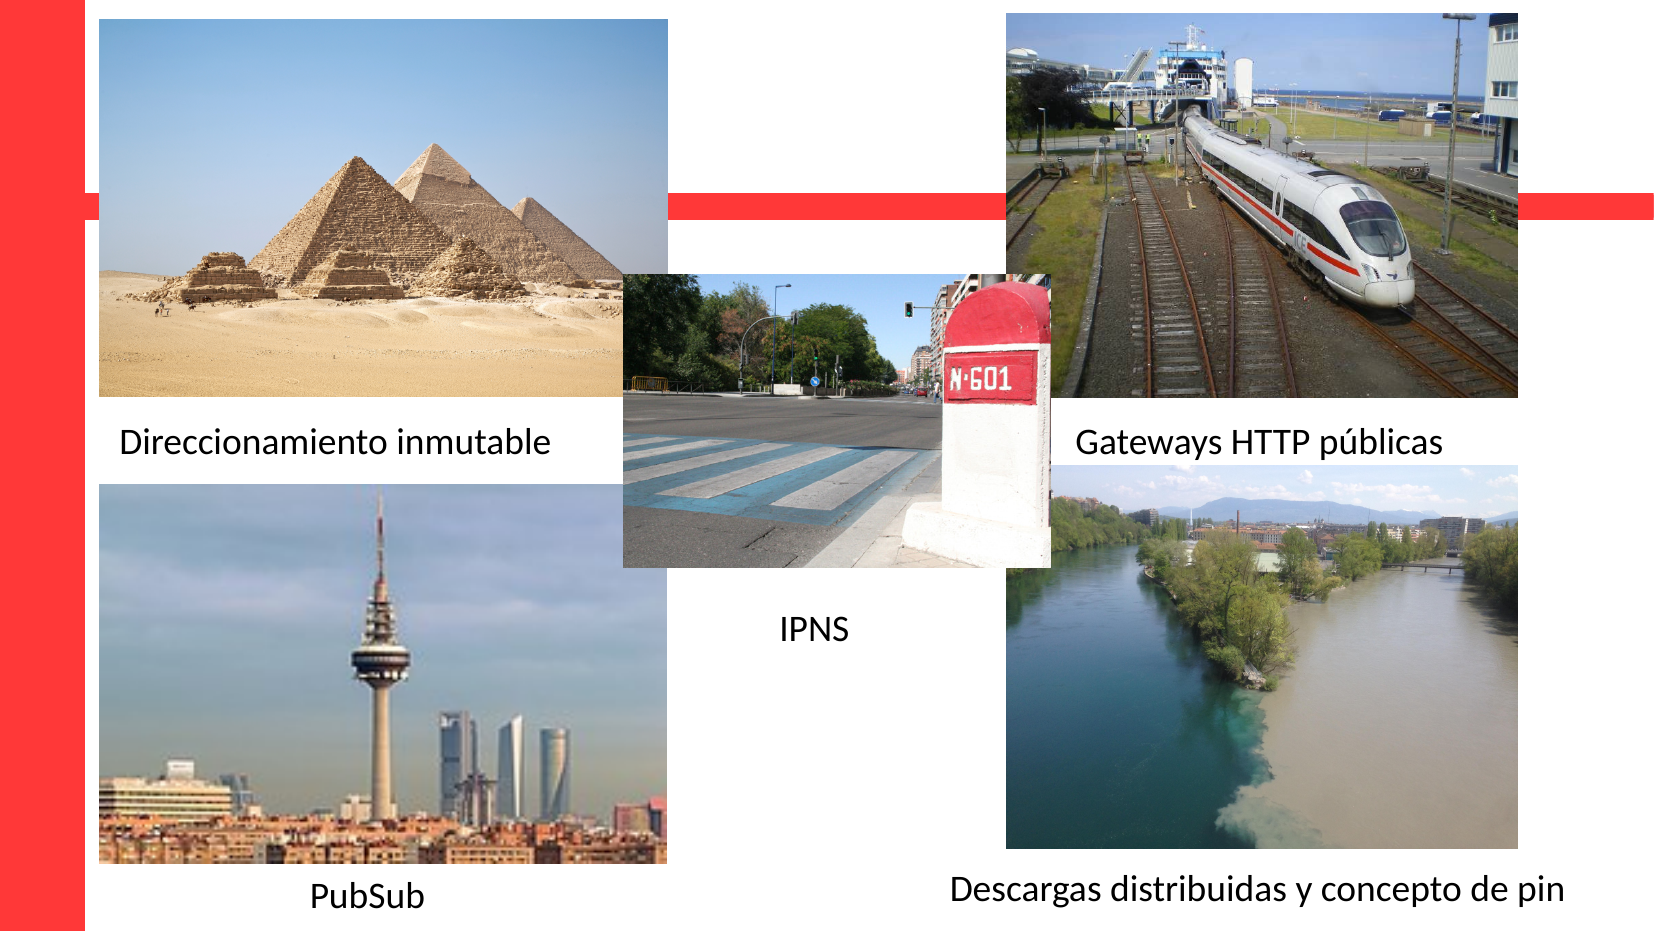

Direccionamiento inmutable
Gateways HTTP públicas
IPNS
Descargas distribuidas y concepto de pin
PubSub